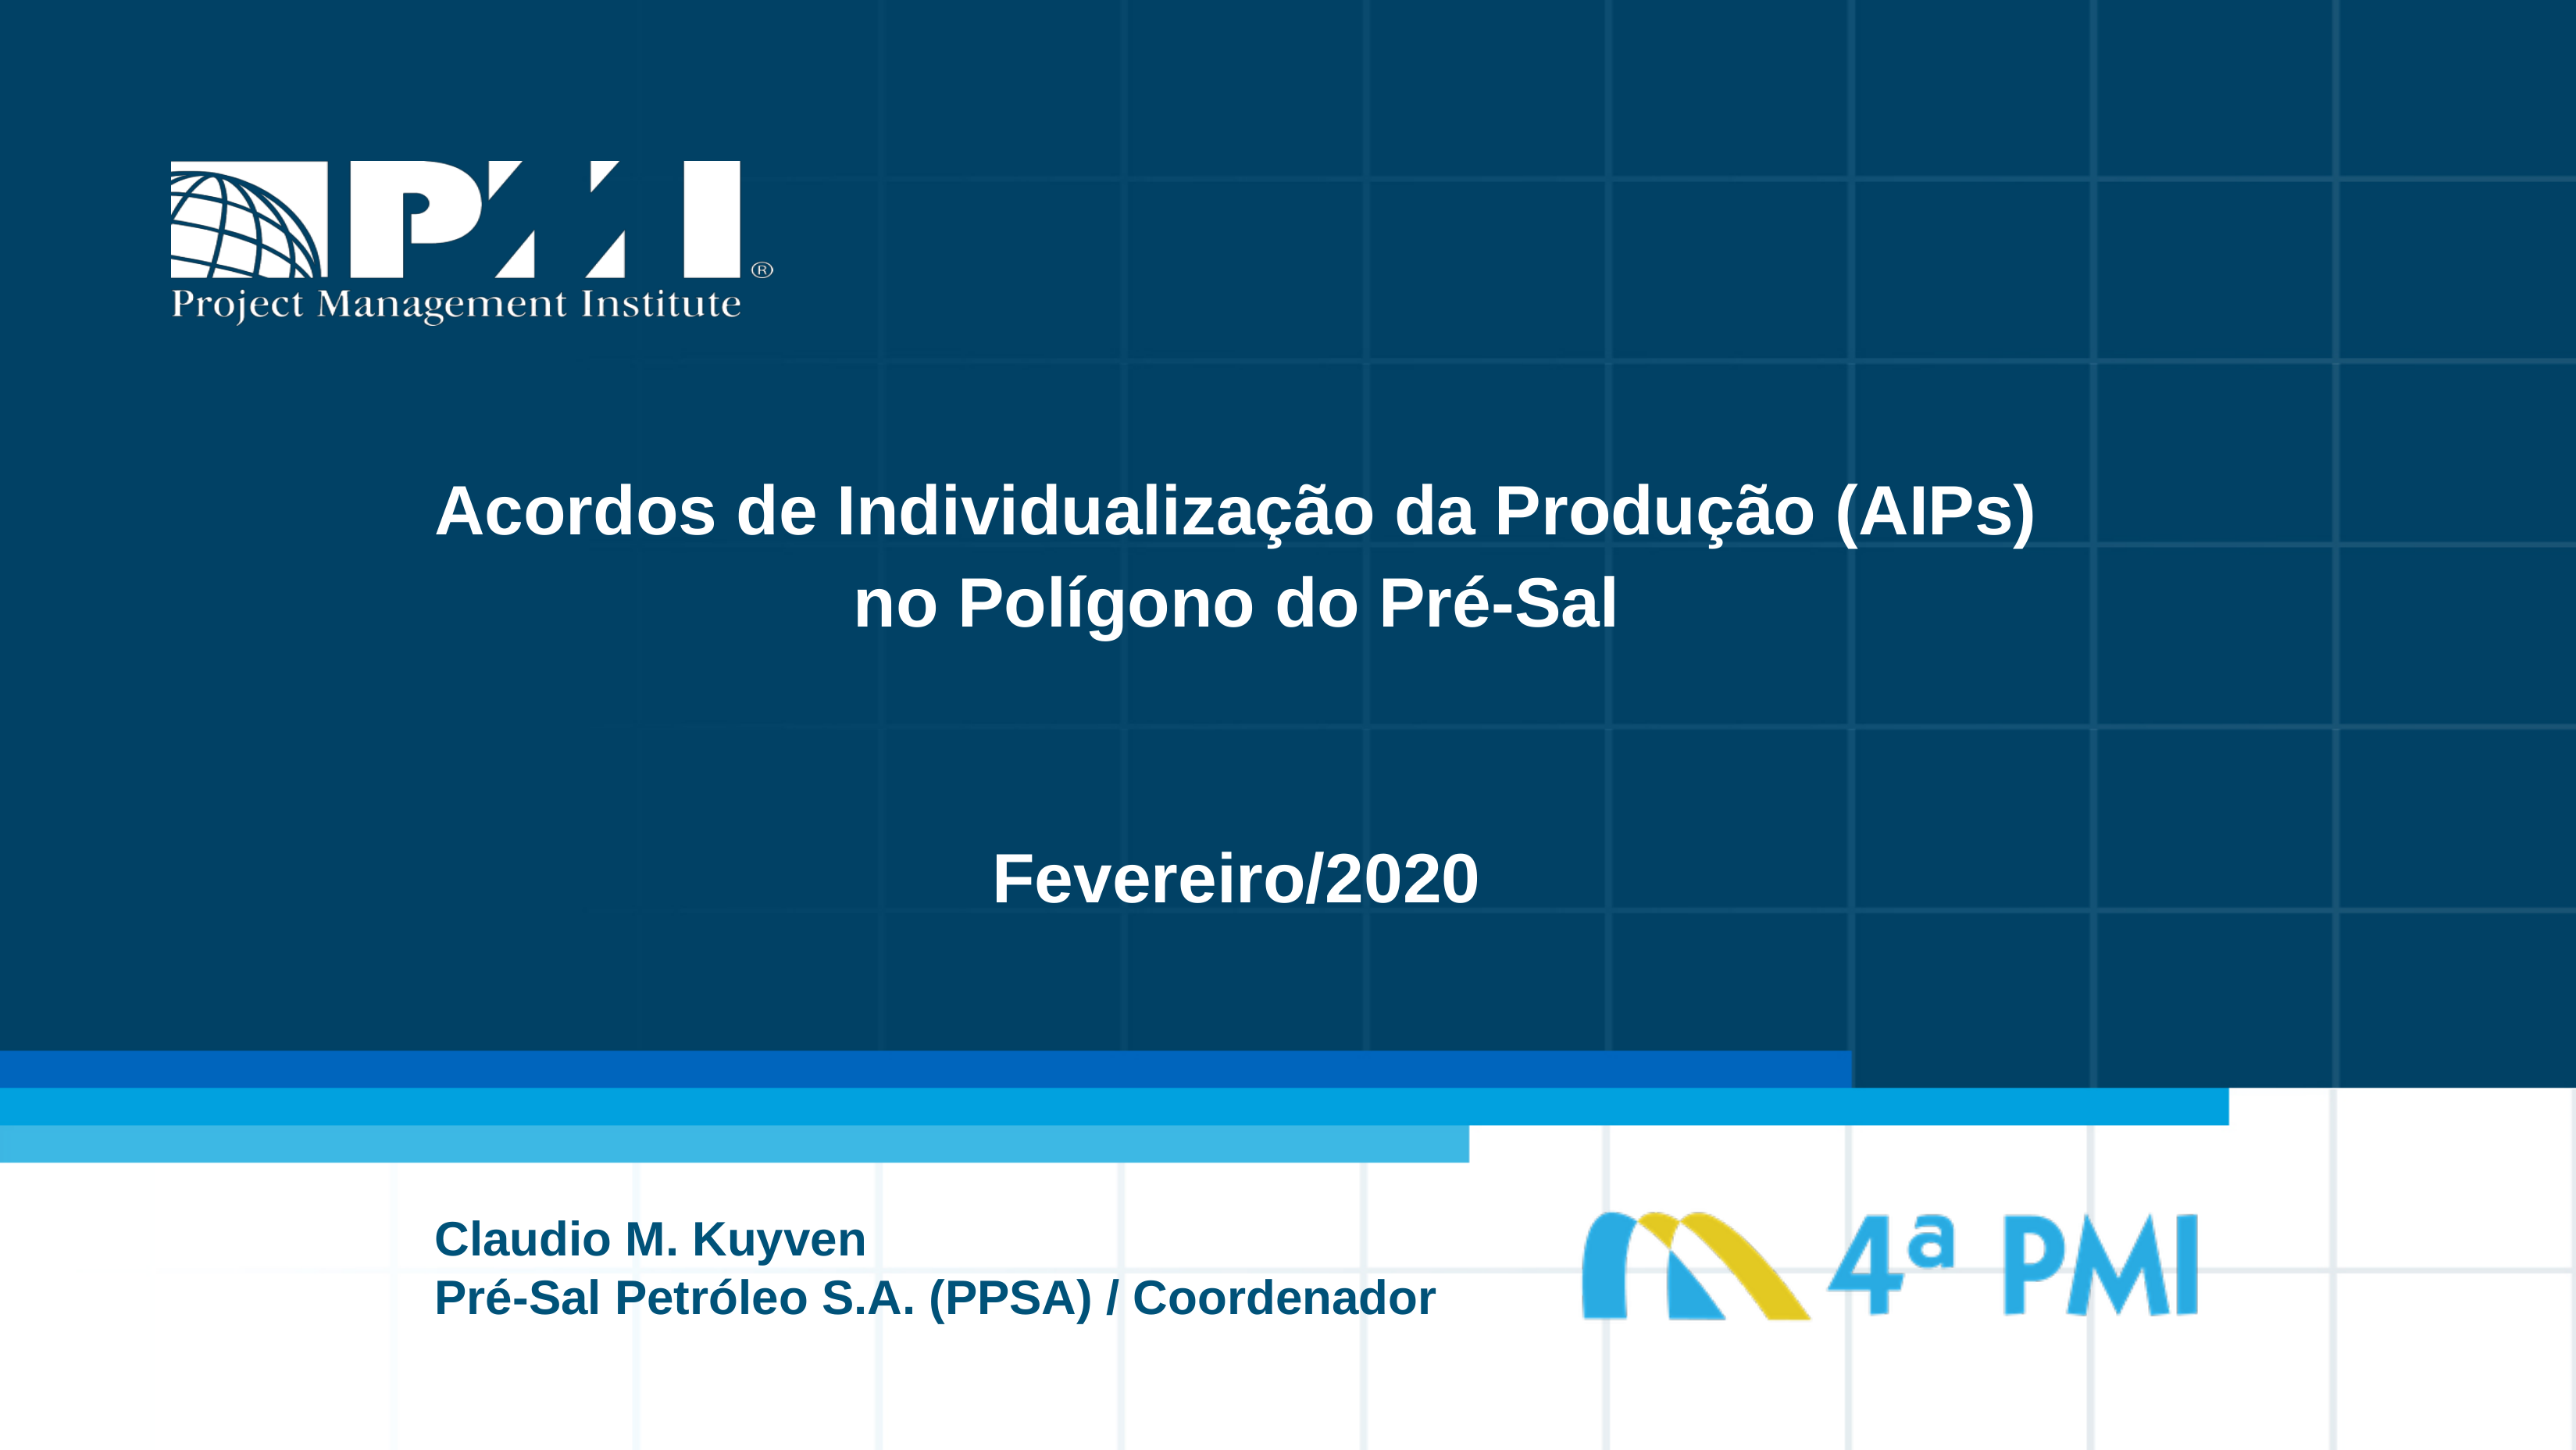

# Acordos de Individualização da Produção (AIPs) no Polígono do Pré-Sal Fevereiro/2020
Claudio M. Kuyven
Pré-Sal Petróleo S.A. (PPSA) / Coordenador